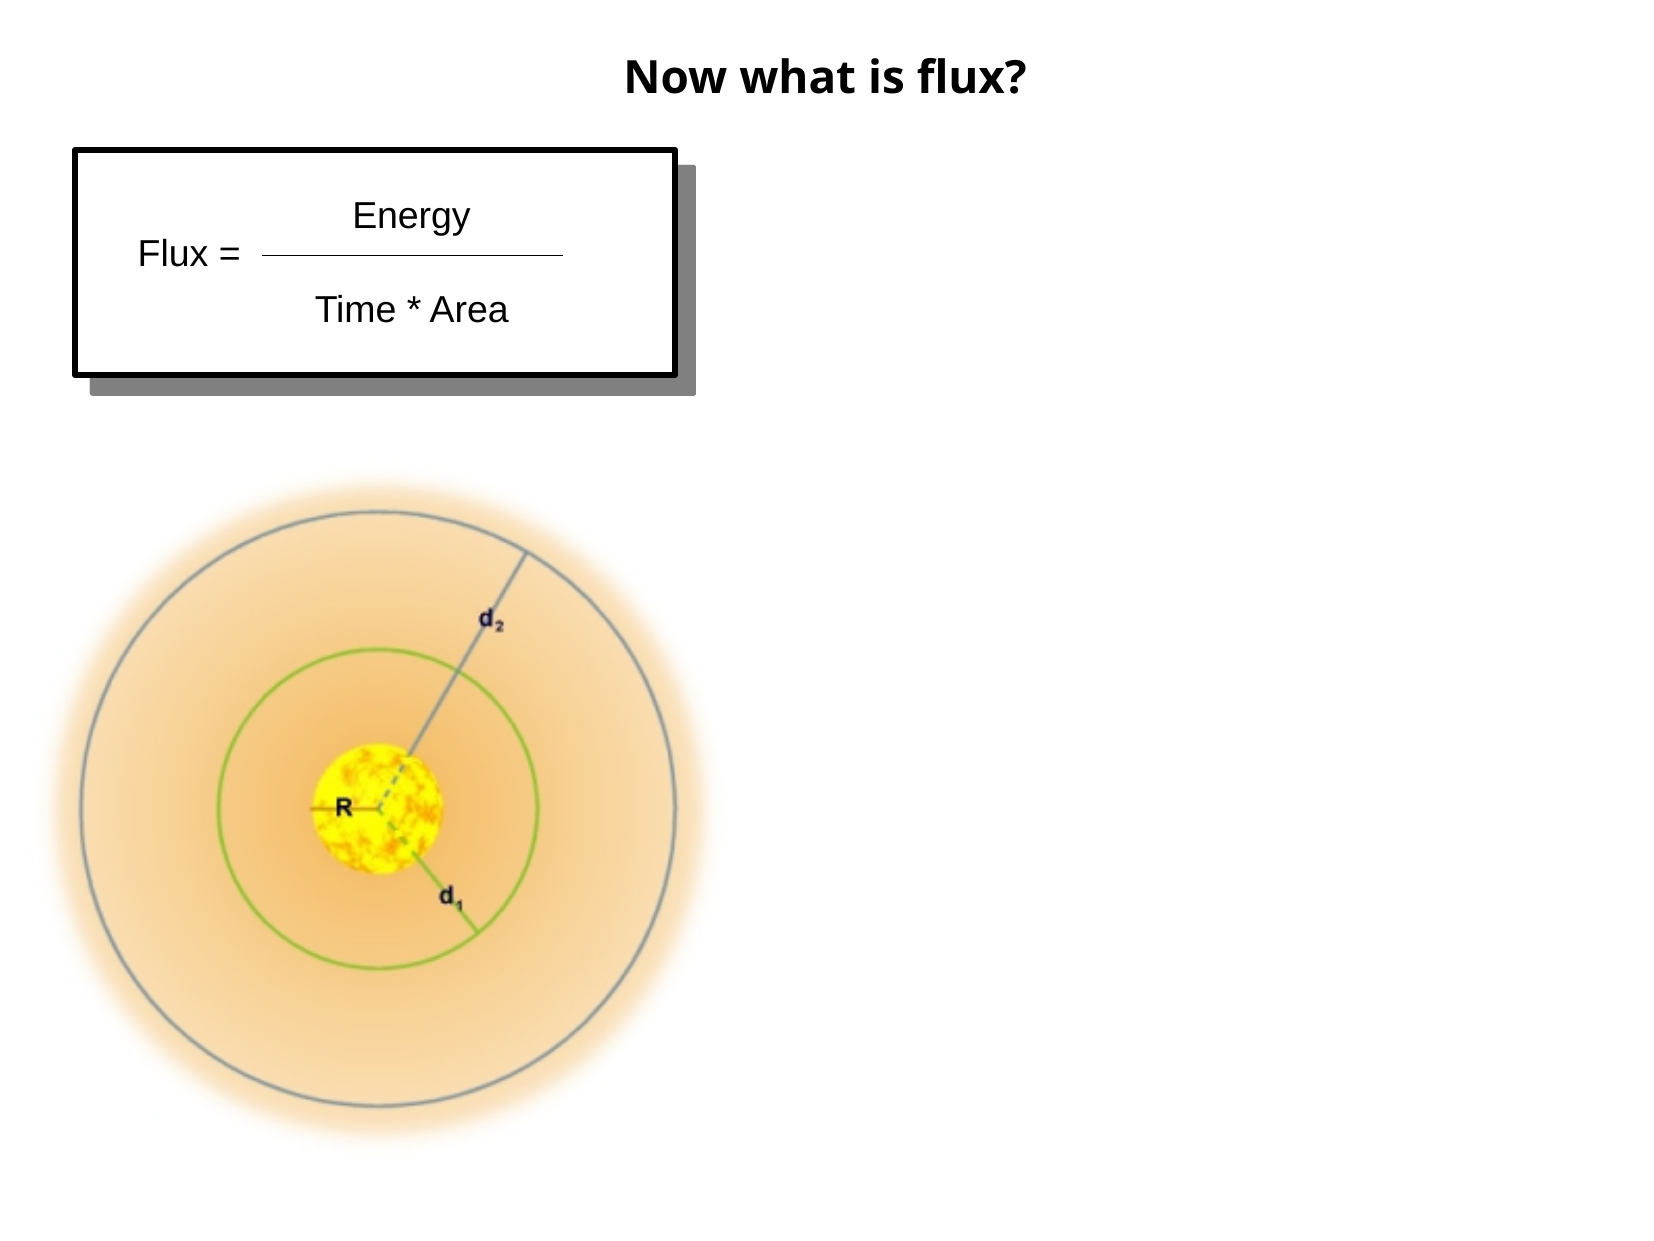

Now what is flux?
Energy
 Flux =
Time * Area